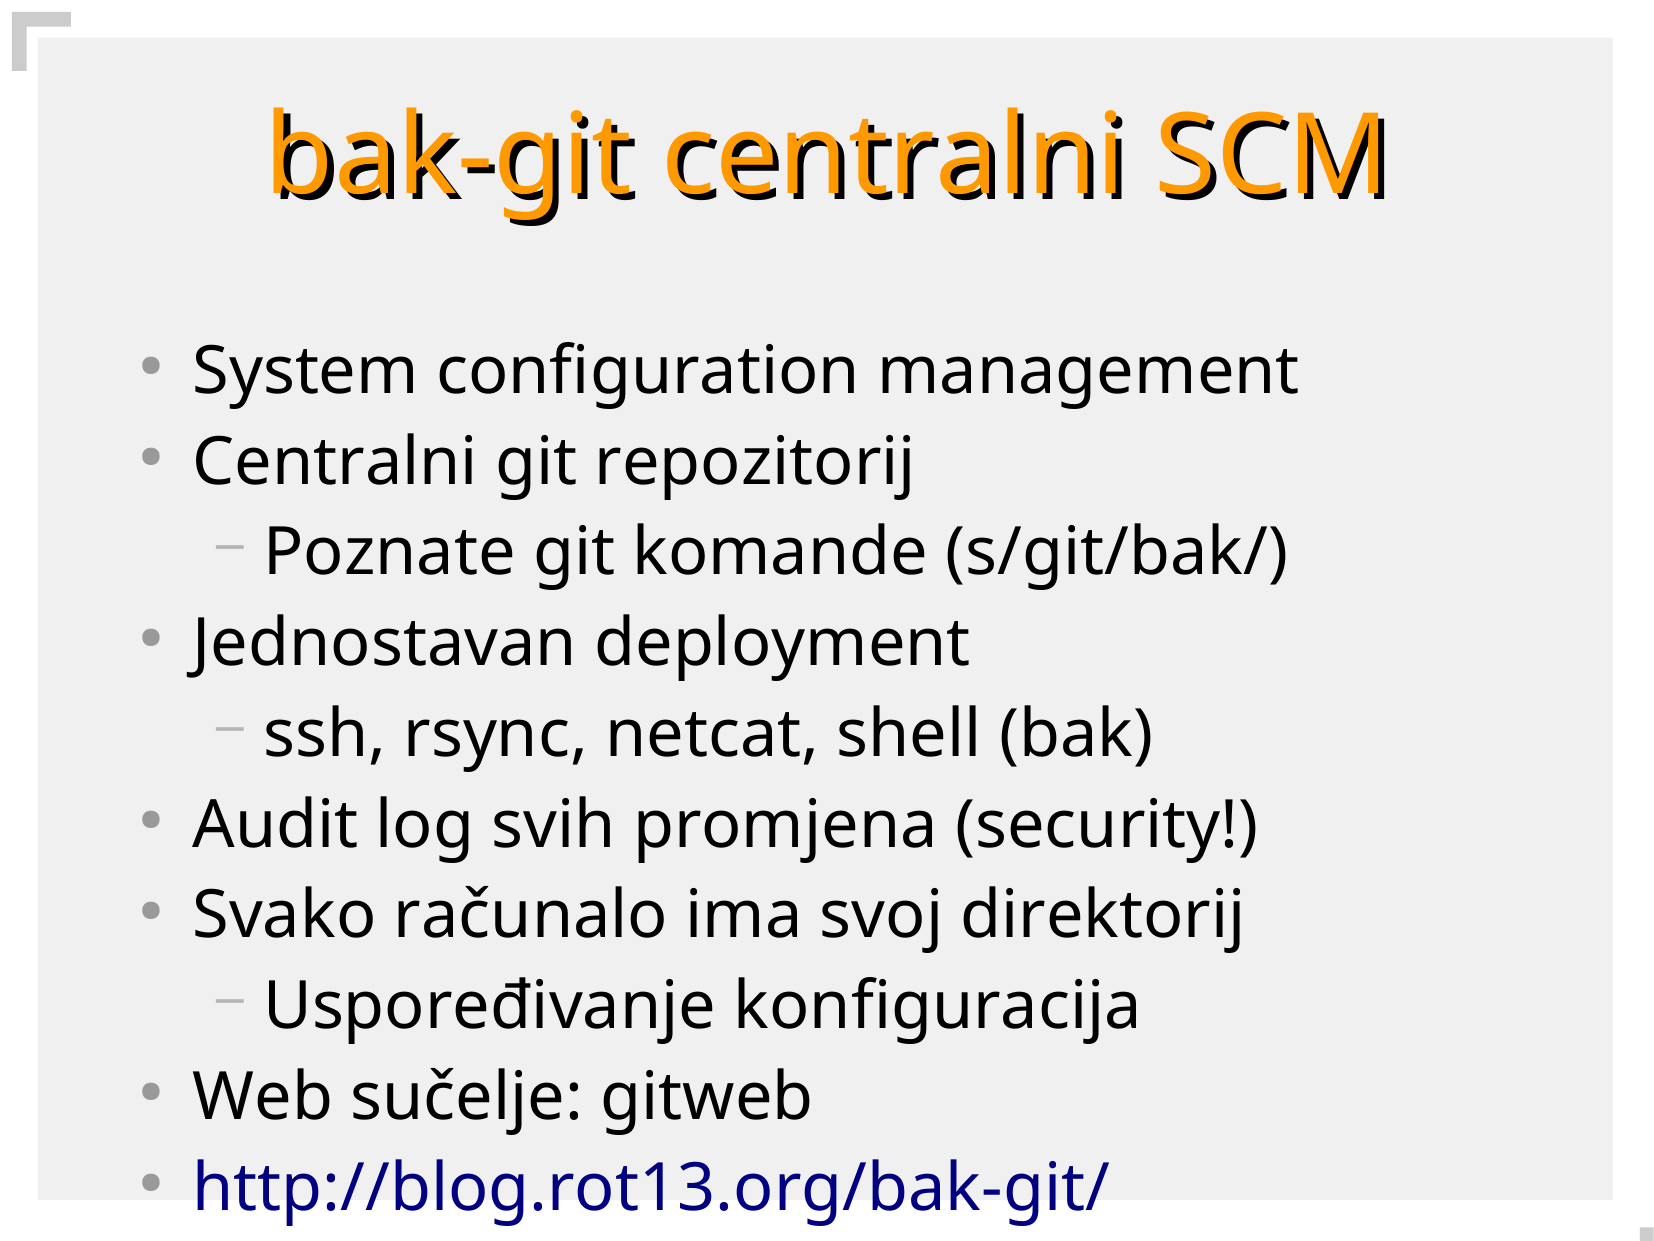

# bak-git centralni SCM
System configuration management
Centralni git repozitorij
Poznate git komande (s/git/bak/)
Jednostavan deployment
ssh, rsync, netcat, shell (bak)
Audit log svih promjena (security!)
Svako računalo ima svoj direktorij
Uspoređivanje konfiguracija
Web sučelje: gitweb
http://blog.rot13.org/bak-git/